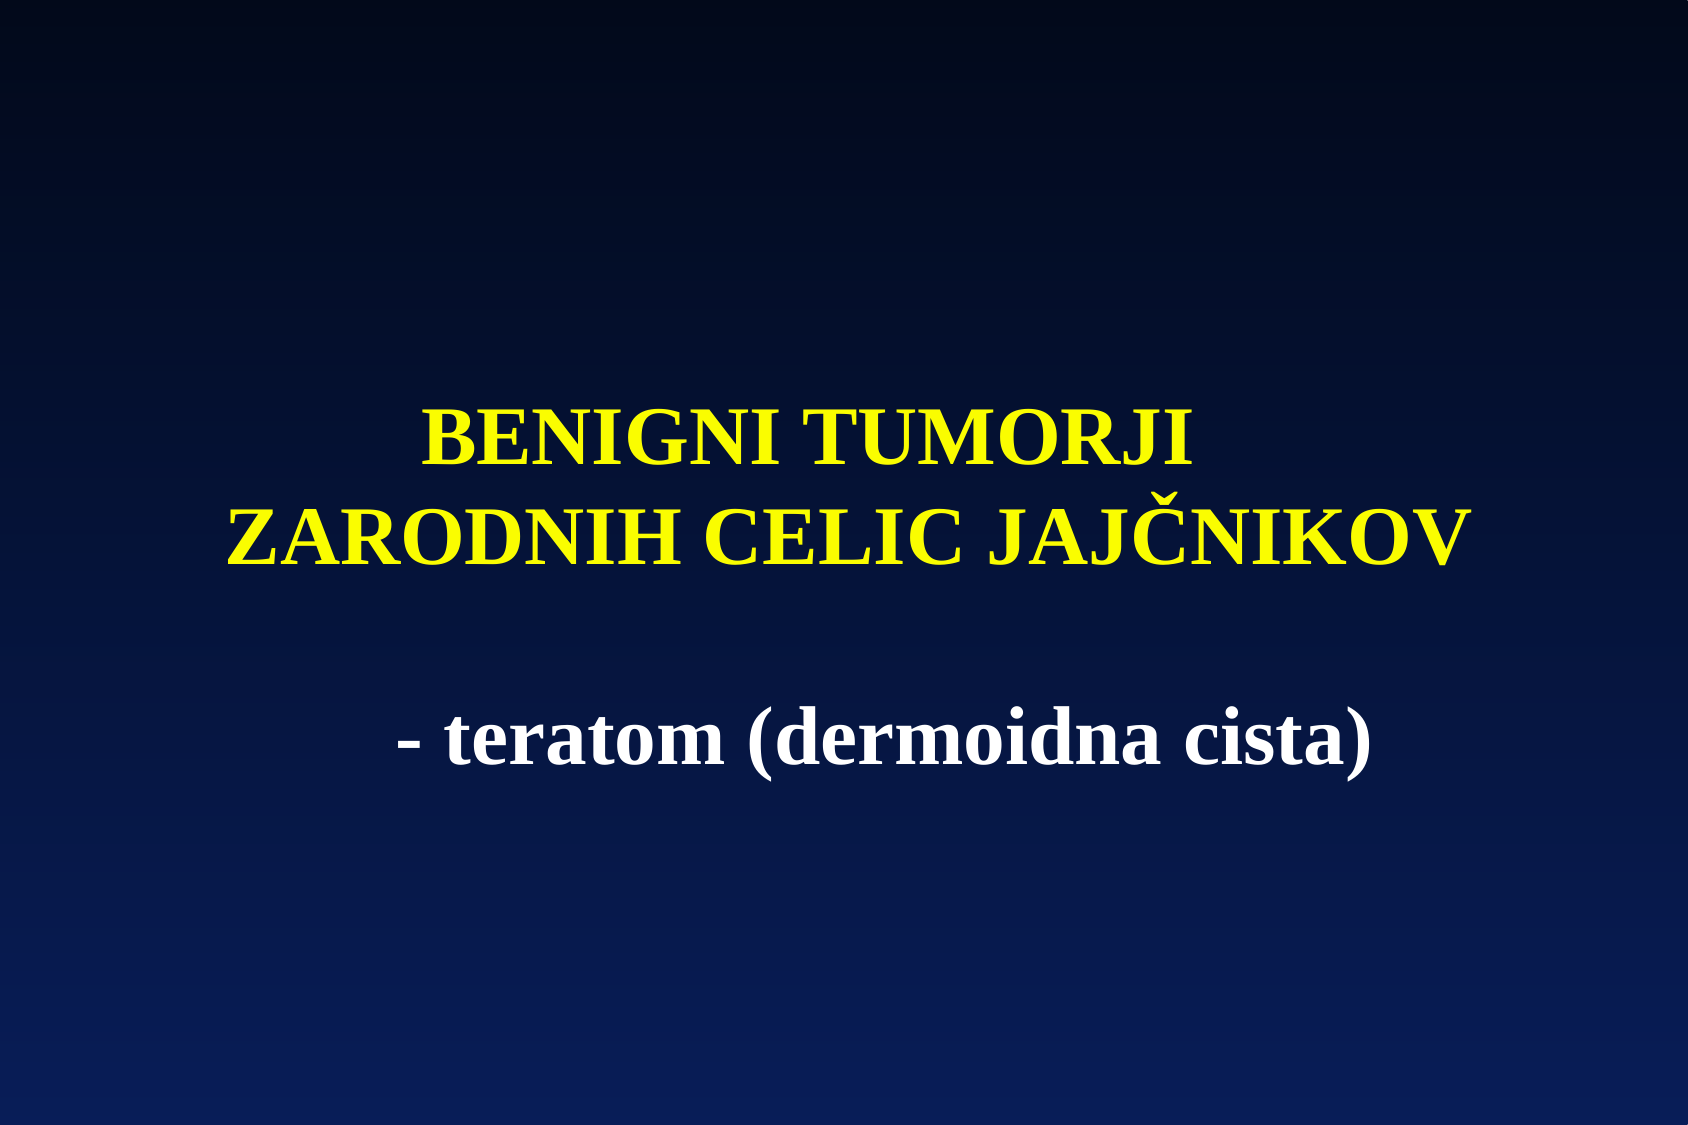

# BENIGNI TUMORJI ZARODNIH CELIC JAJČNIKOV - teratom (dermoidna cista)